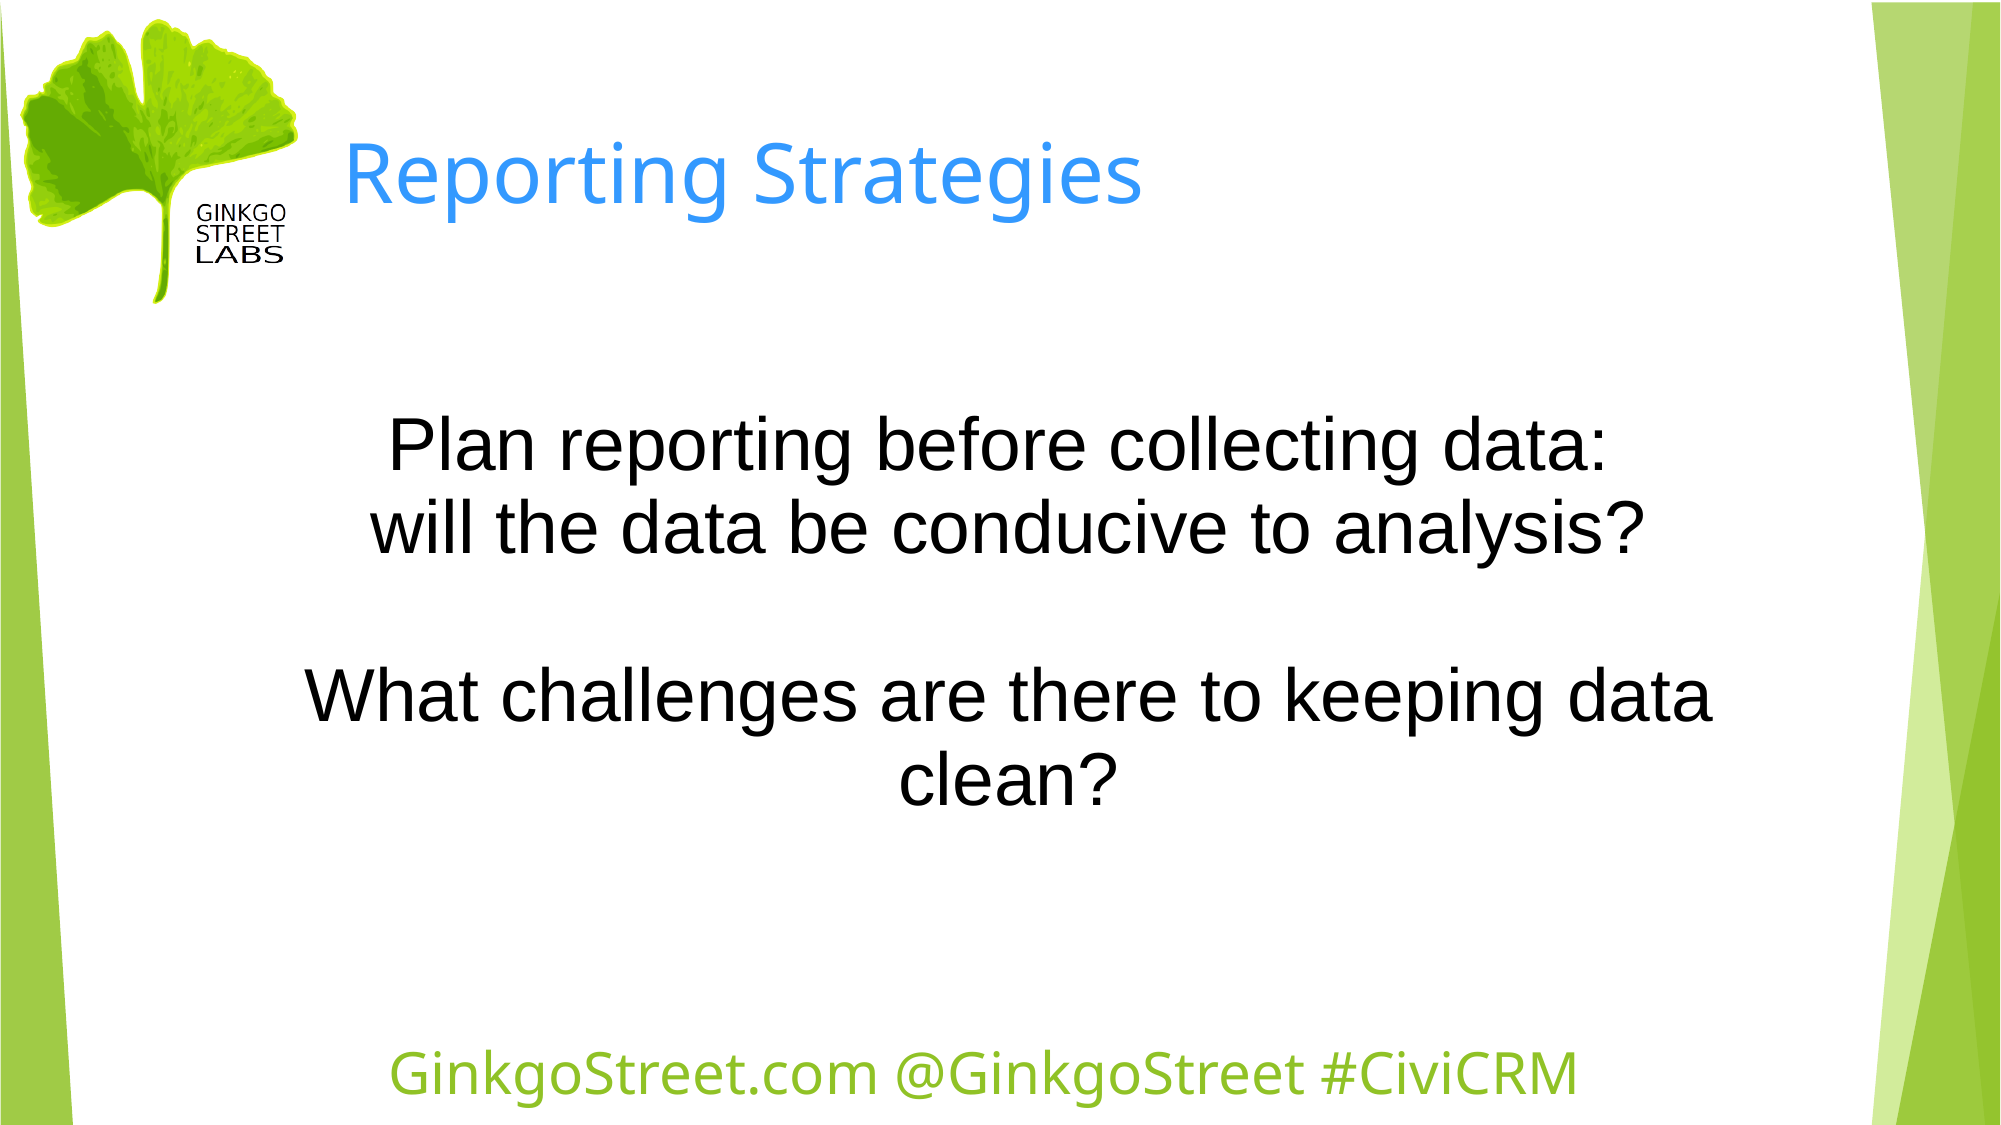

# Reporting Strategies
Plan reporting before collecting data:
will the data be conducive to analysis?
What challenges are there to keeping data clean?